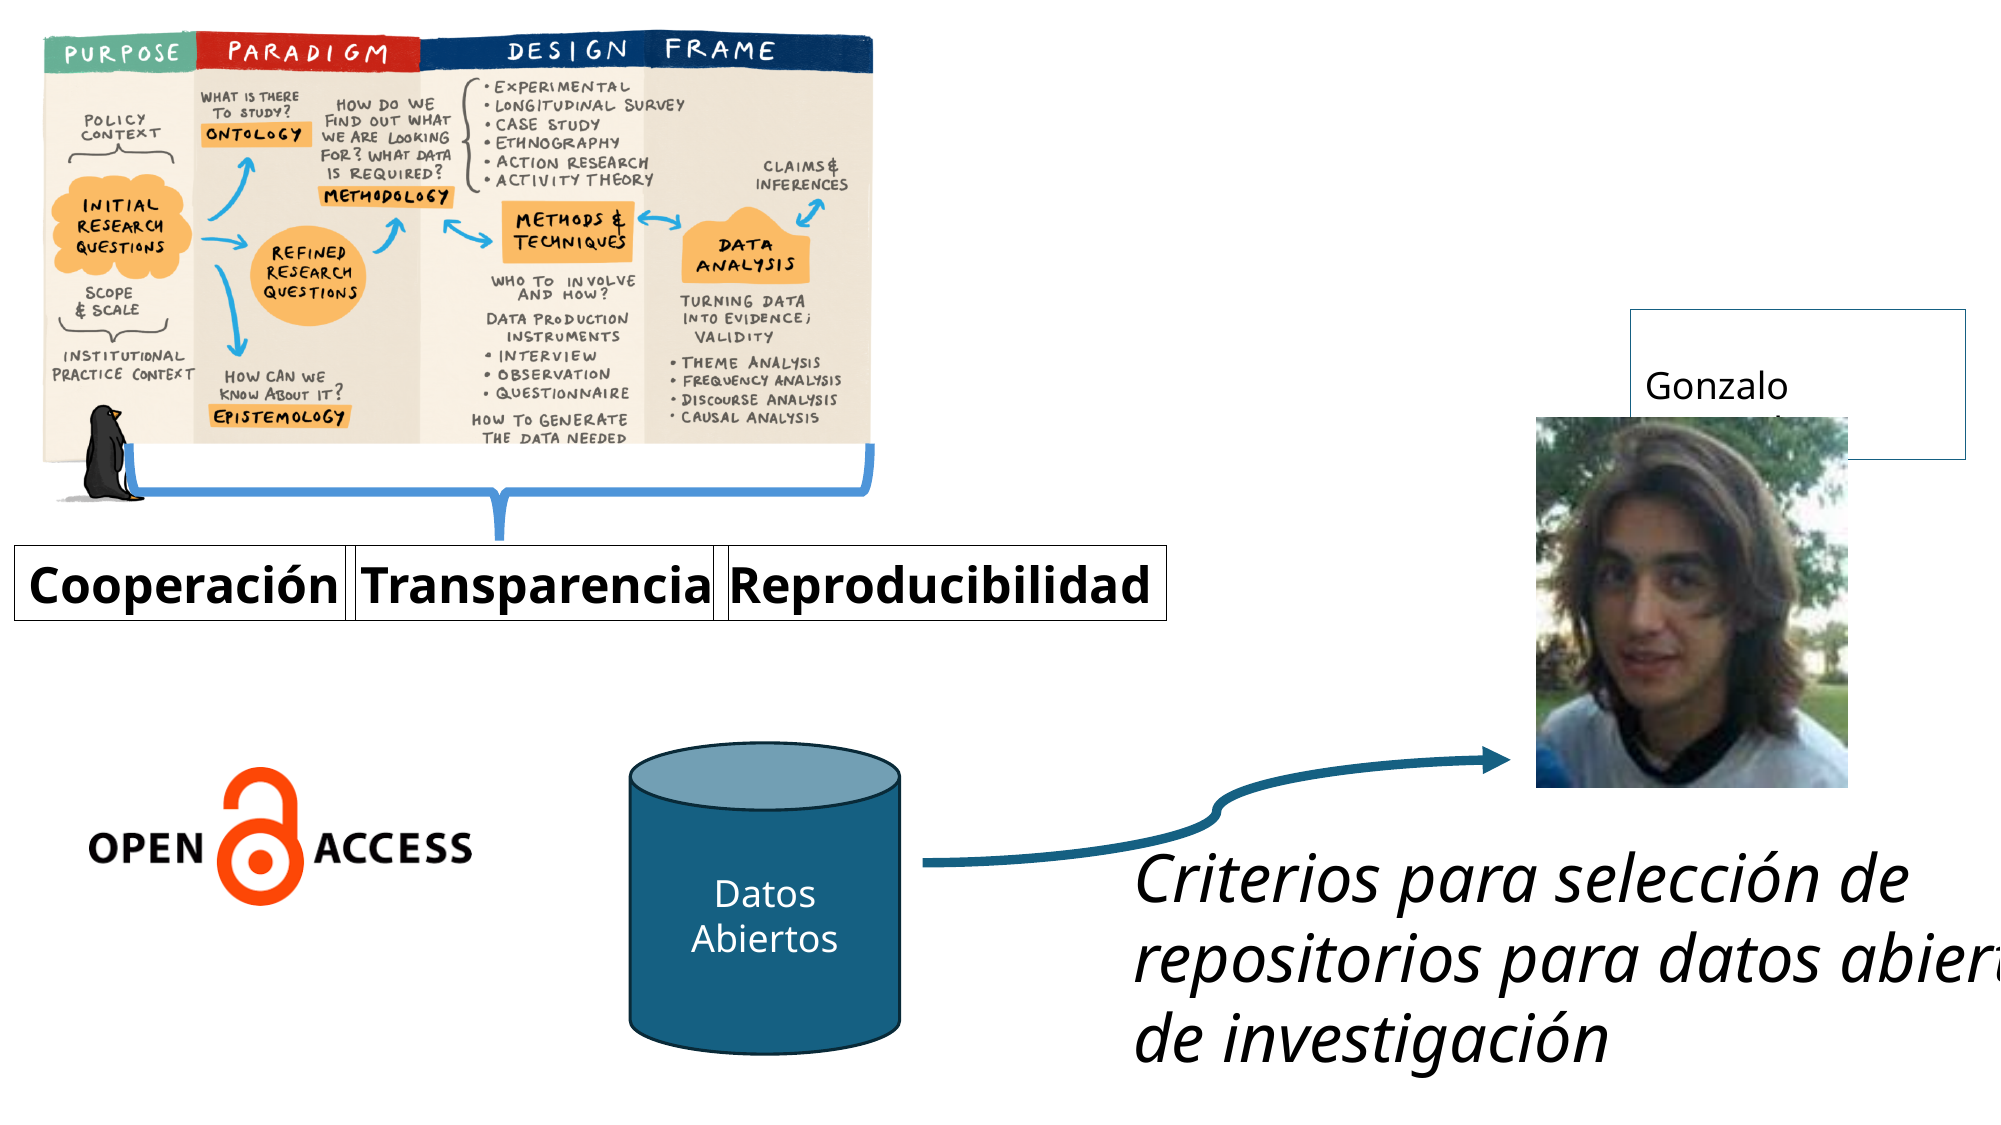

Gonzalo Torterolo
Cooperación
Transparencia
Reproducibilidad
Datos Abiertos
Criterios para selección de repositorios para datos abiertos
de investigación